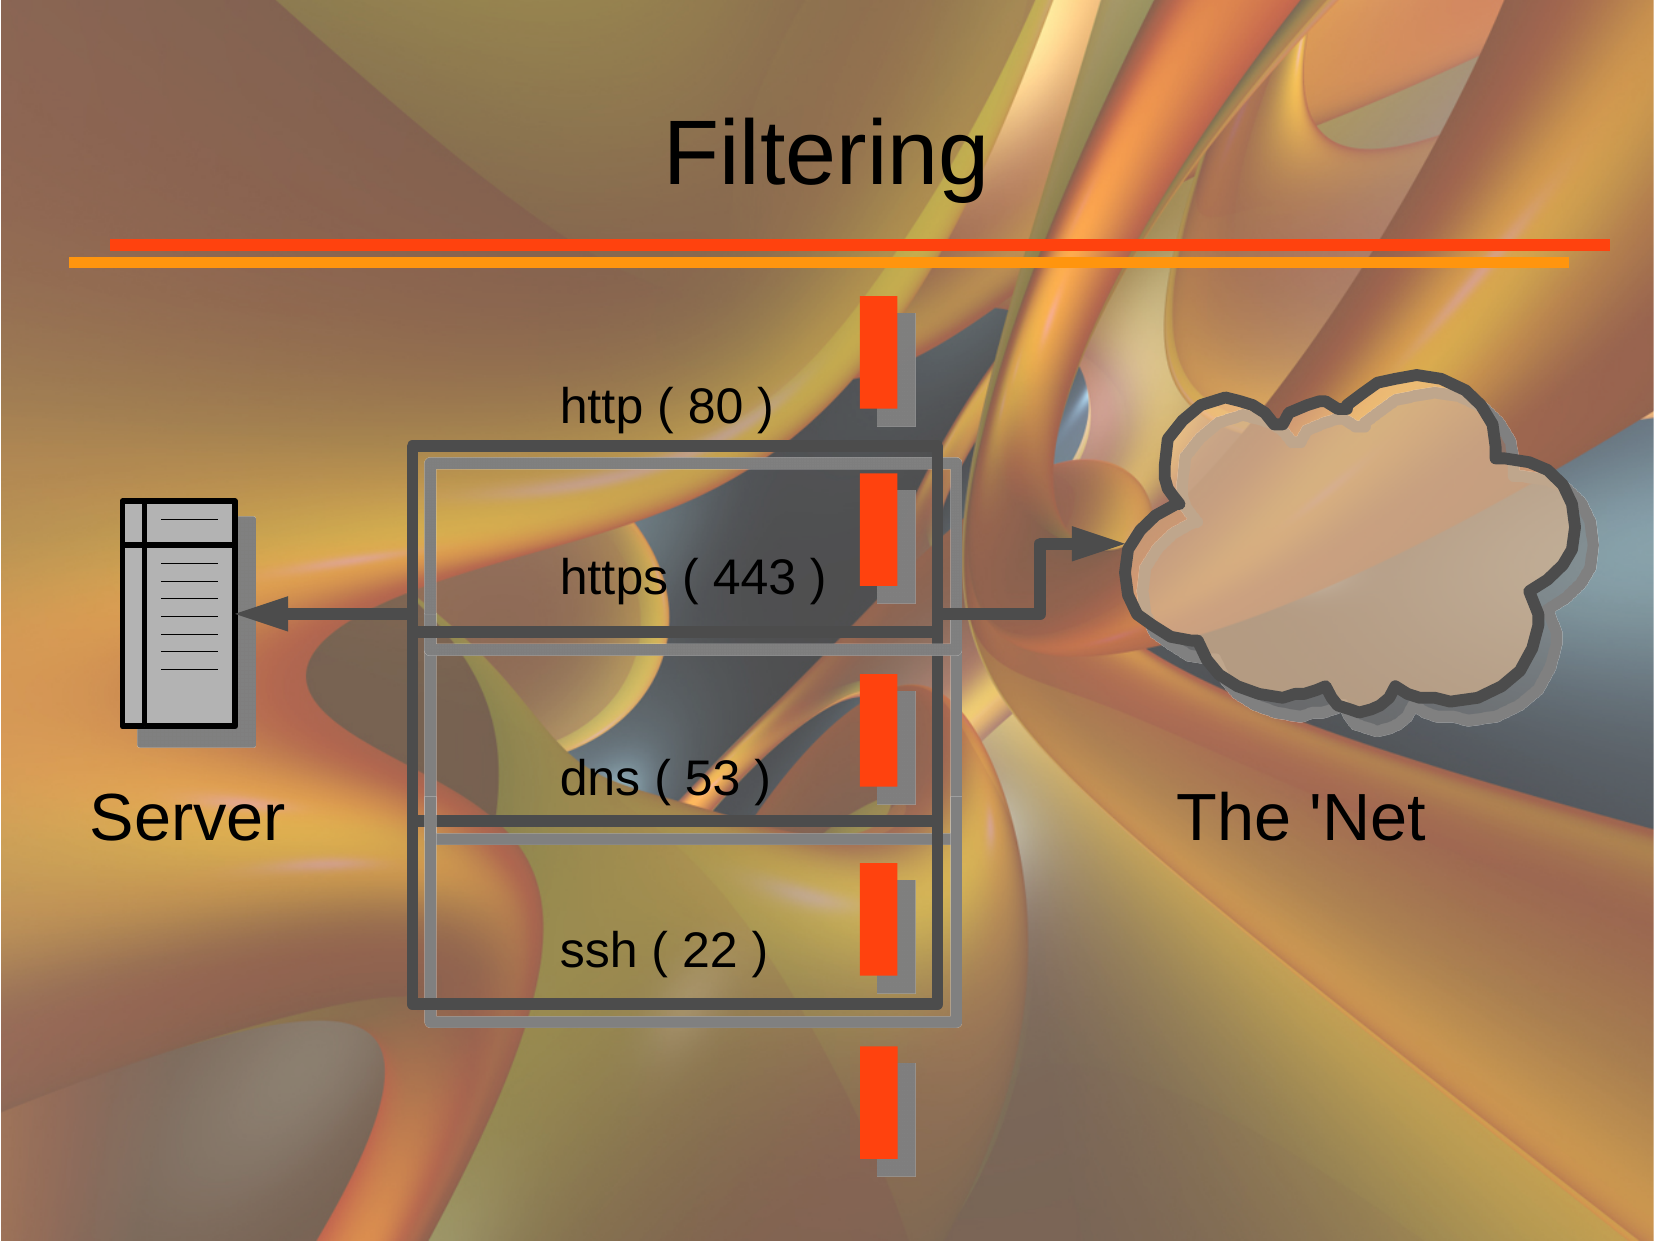

# Filtering
http ( 80 )
https ( 443 )
dns ( 53 )
Server
The 'Net
ssh ( 22 )